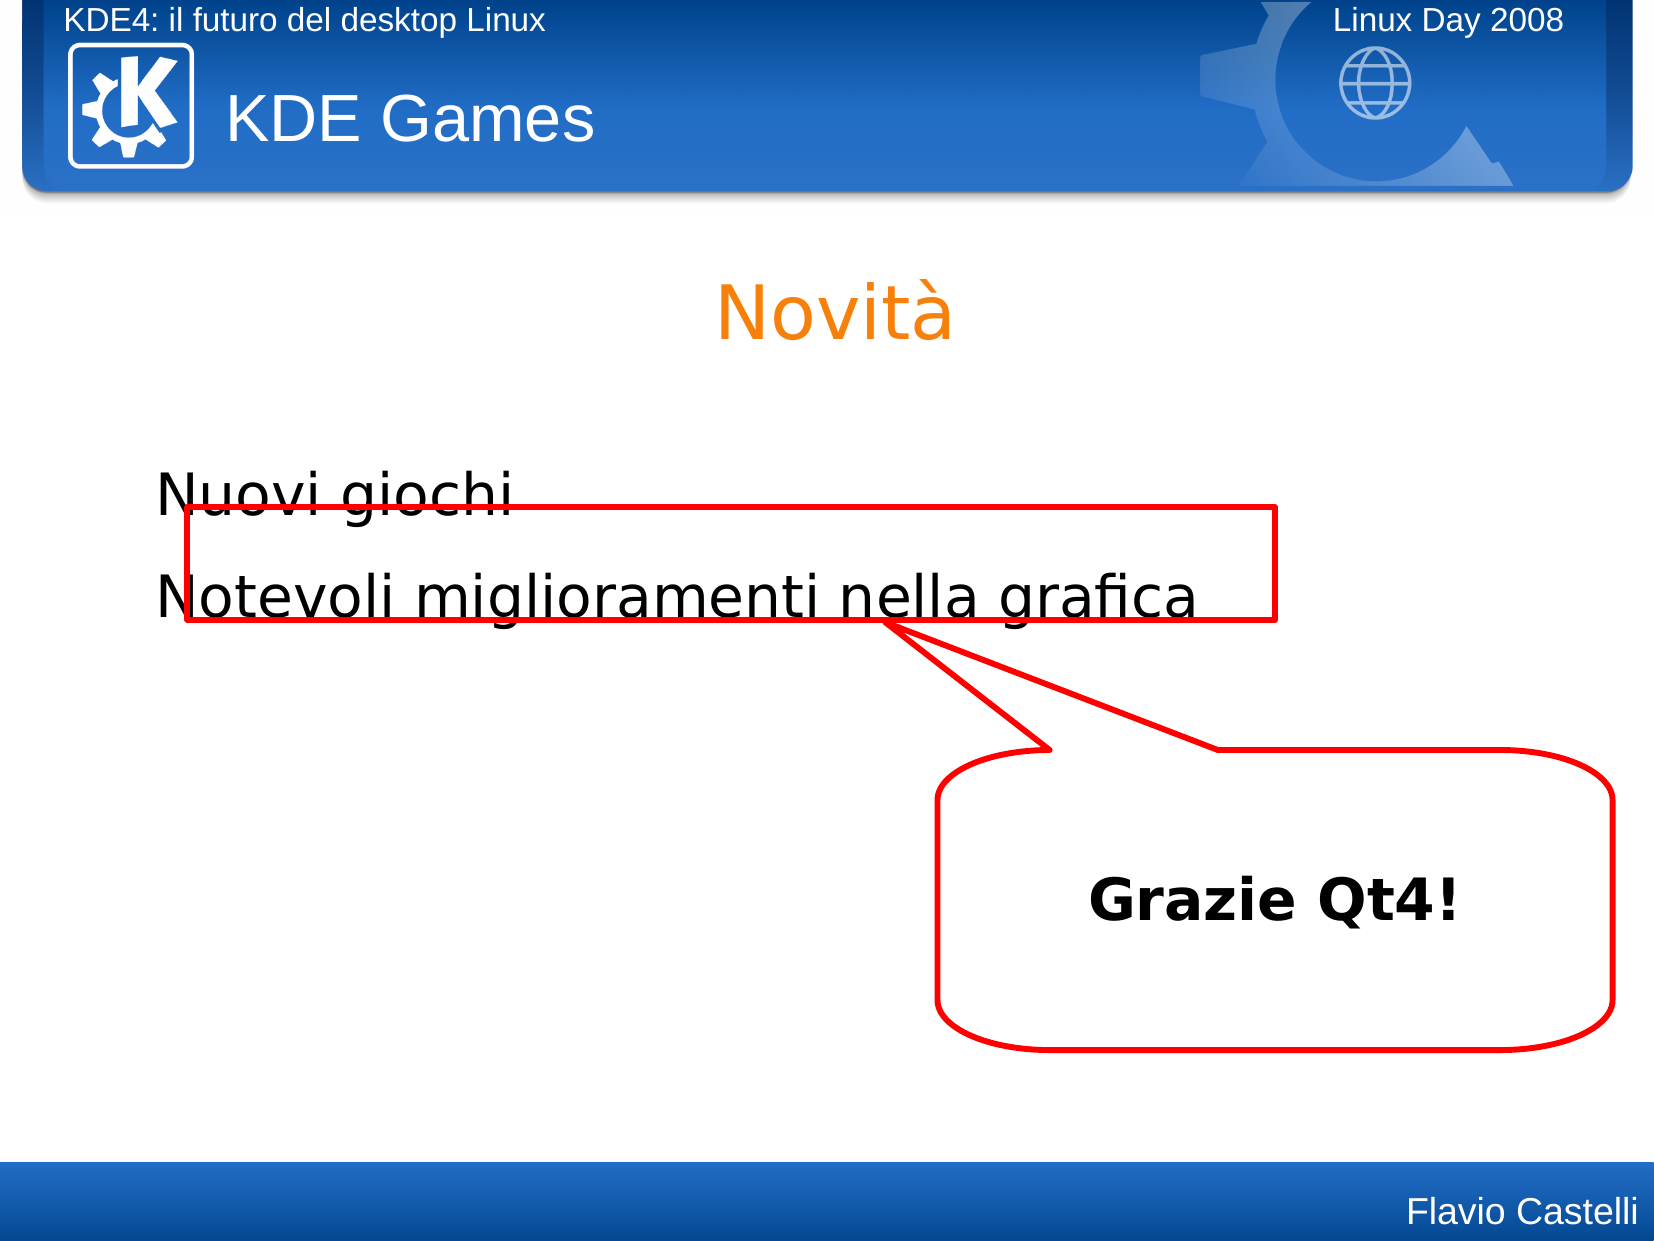

# KDE Games
Novità
Nuovi giochi
Notevoli miglioramenti nella grafica
Grazie Qt4!